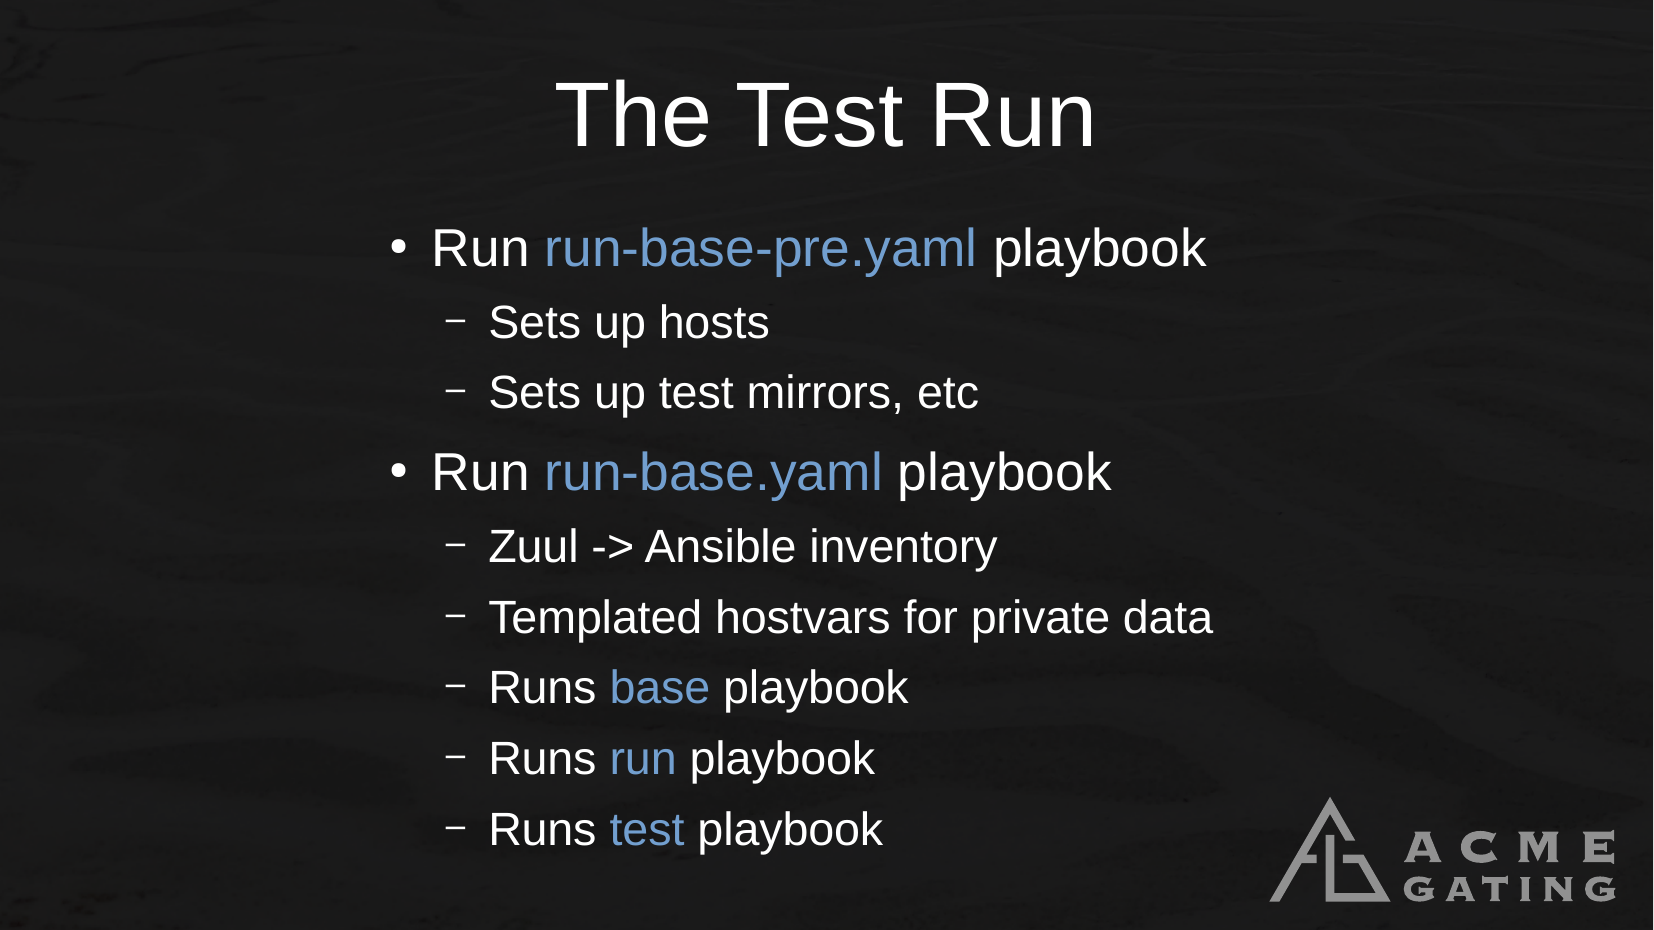

# The Test Run
Run run-base-pre.yaml playbook
Sets up hosts
Sets up test mirrors, etc
Run run-base.yaml playbook
Zuul -> Ansible inventory
Templated hostvars for private data
Runs base playbook
Runs run playbook
Runs test playbook